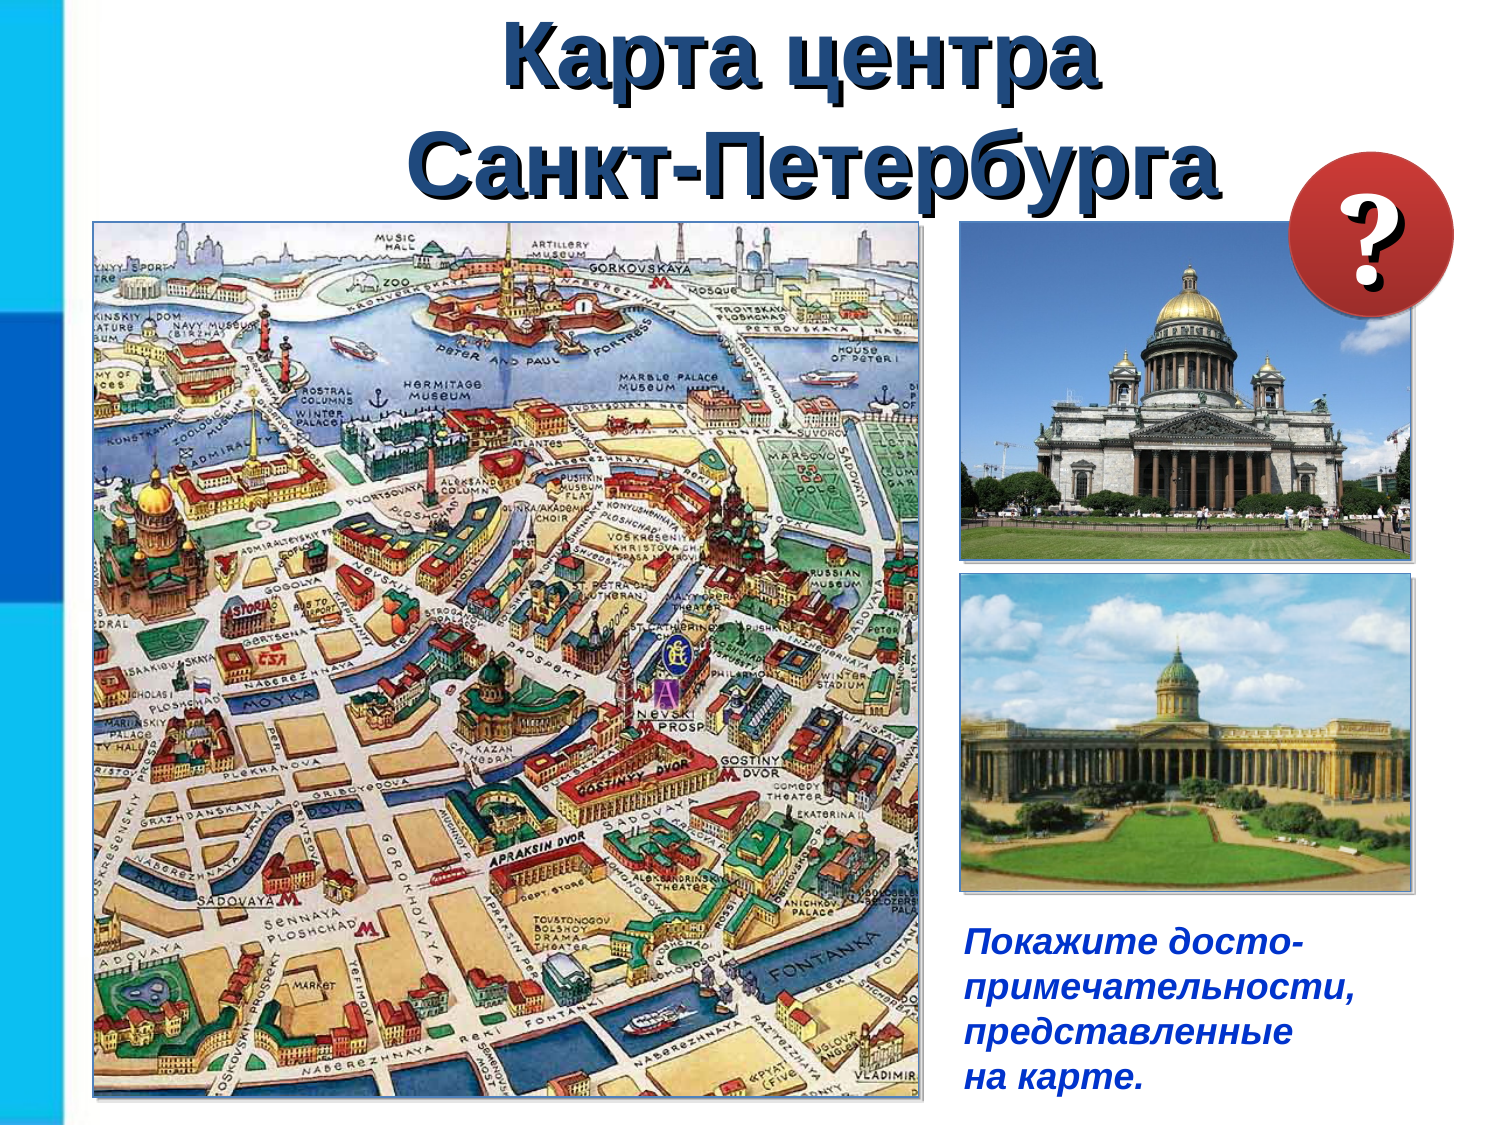

# Карта центра Санкт-Петербурга
?
Покажите досто-примечательности,
представленные
на карте.